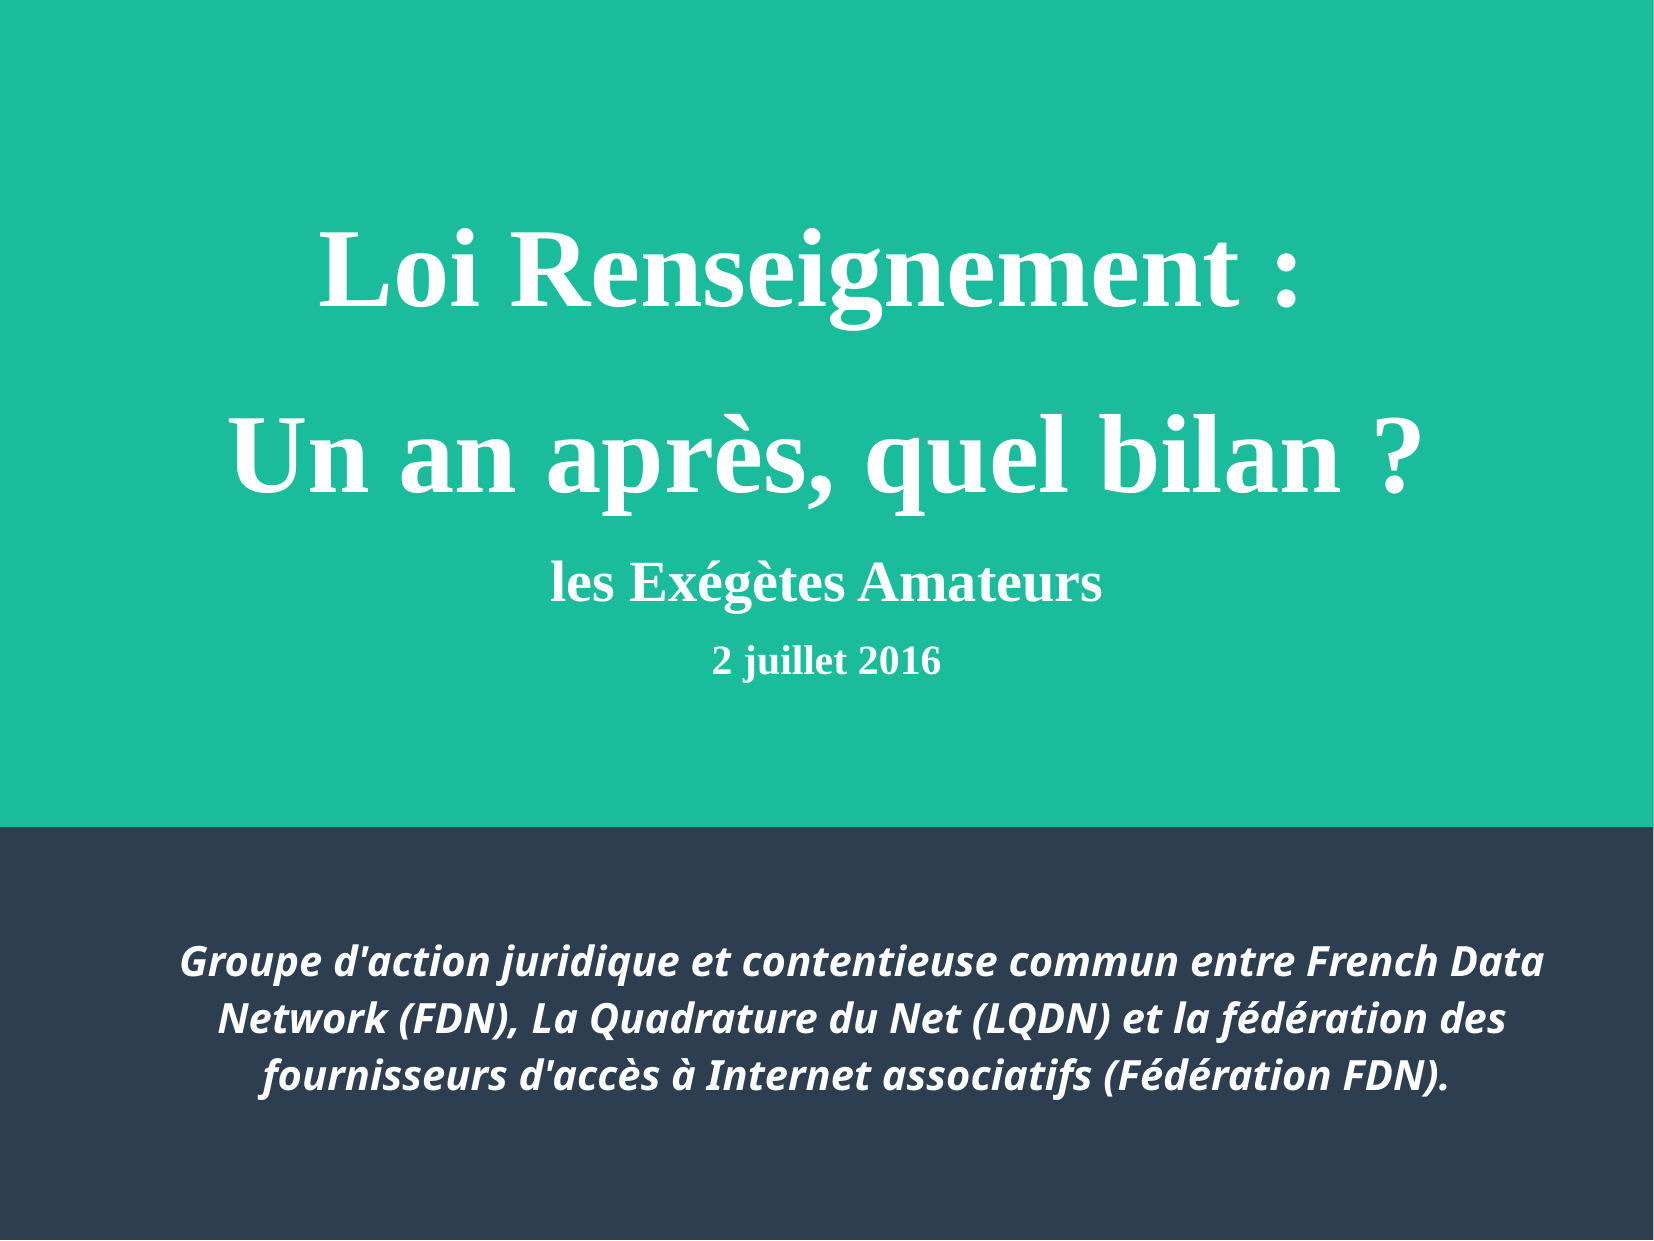

# Loi Renseignement : Un an après, quel bilan ? les Exégètes Amateurs 2 juillet 2016
Groupe d'action juridique et contentieuse commun entre French Data Network (FDN), La Quadrature du Net (LQDN) et la fédération des fournisseurs d'accès à Internet associatifs (Fédération FDN).